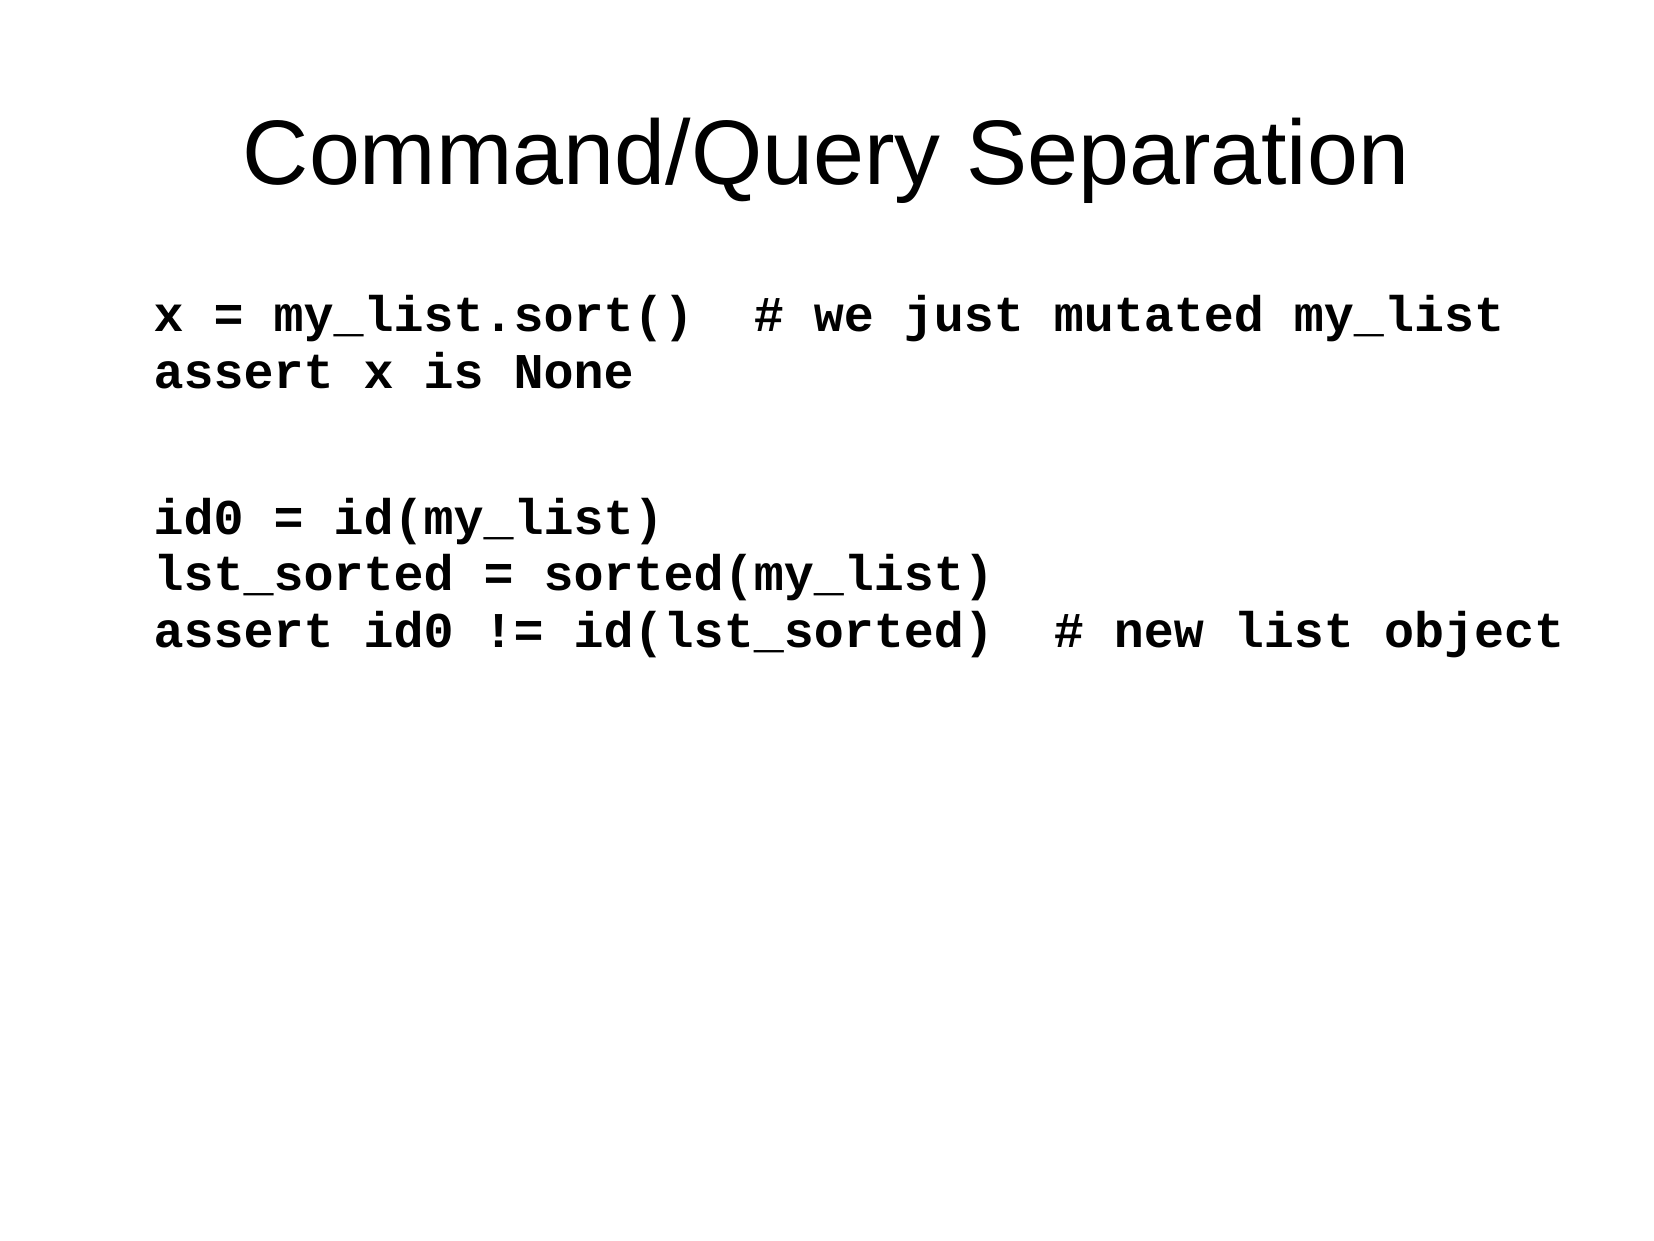

# Command/Query Separation
x = my_list.sort() # we just mutated my_list
assert x is None
id0 = id(my_list)
lst_sorted = sorted(my_list)
assert id0 != id(lst_sorted) # new list object